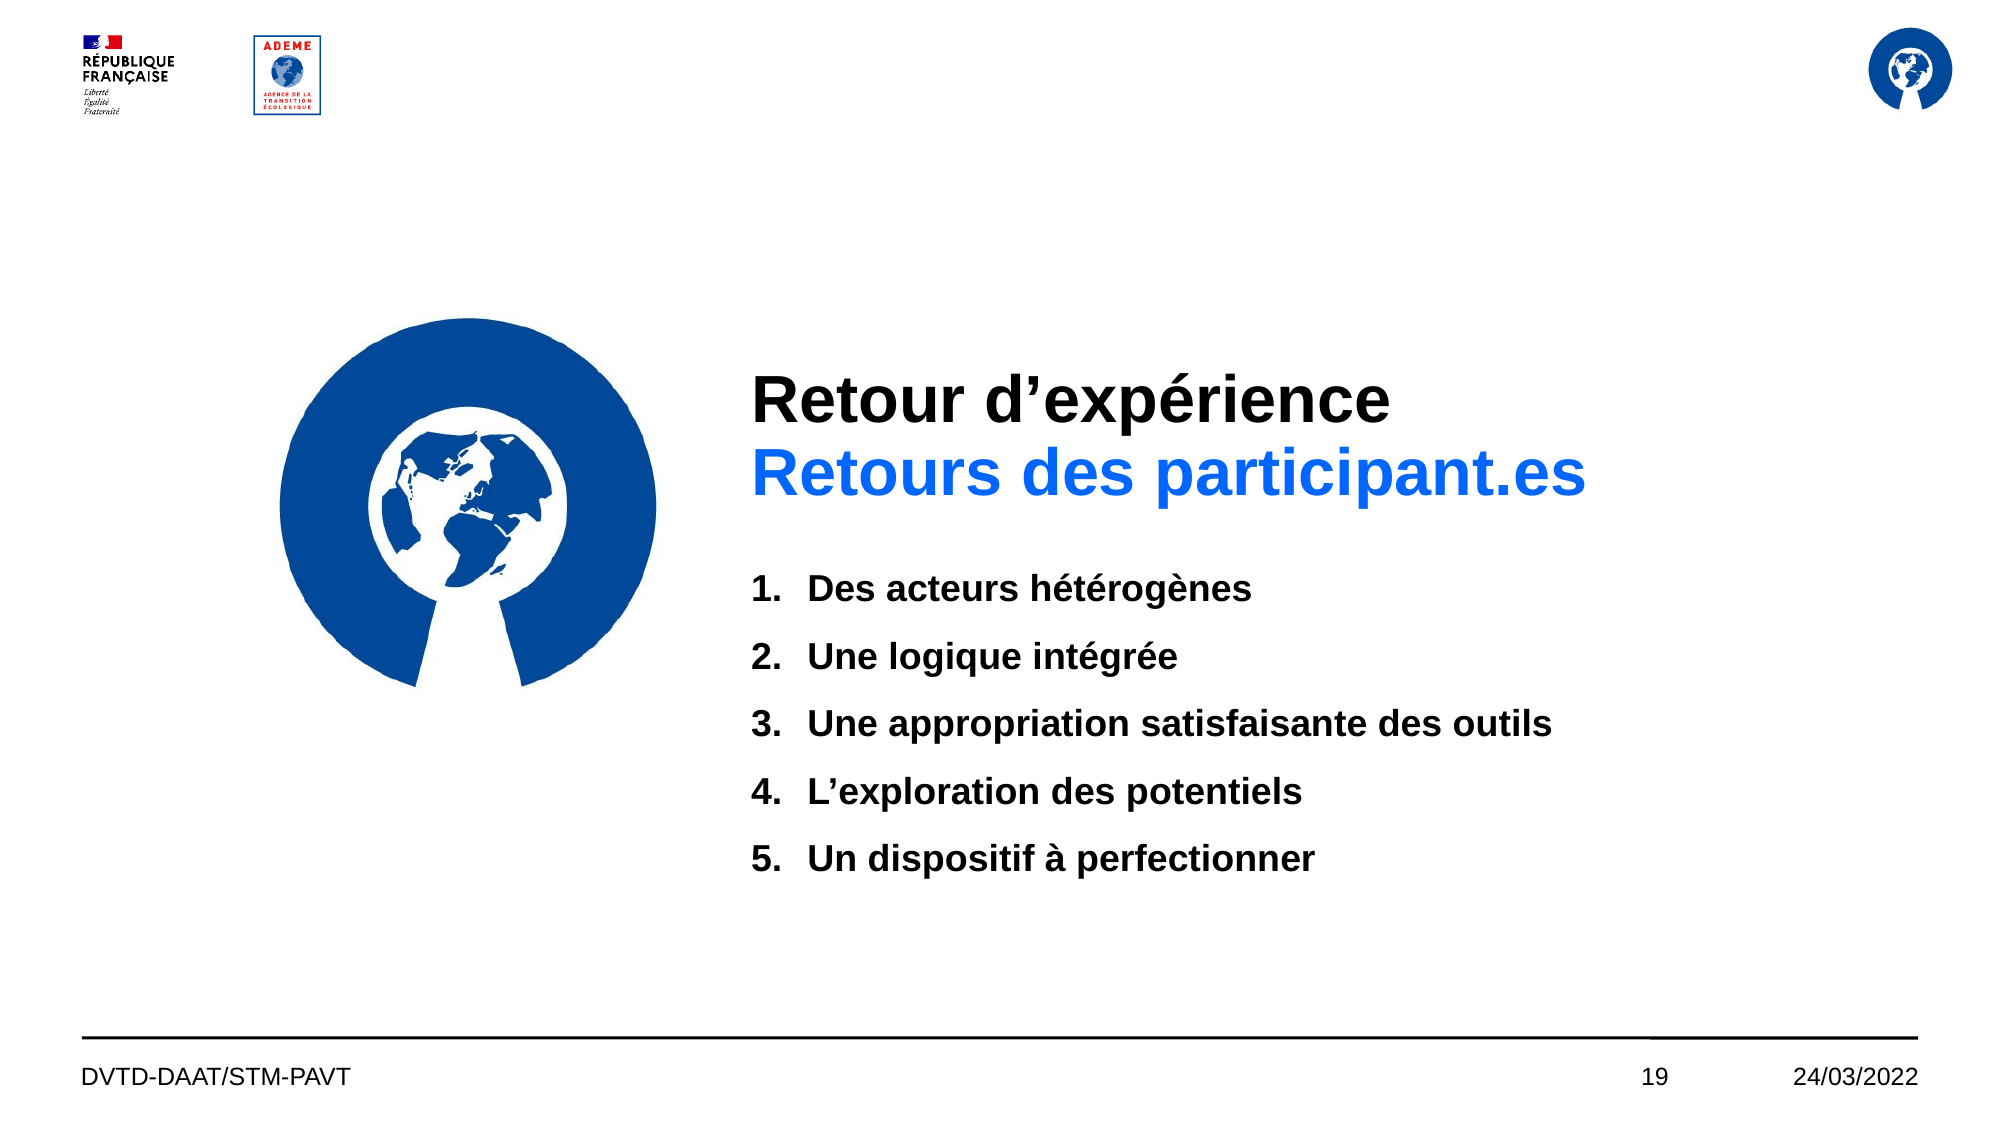

# Retour d’expérience Retours des participant.es
Des acteurs hétérogènes
Une logique intégrée
Une appropriation satisfaisante des outils
L’exploration des potentiels
Un dispositif à perfectionner
13
8
5
DVTD-DAAT/STM-PAVT
24/03/2022